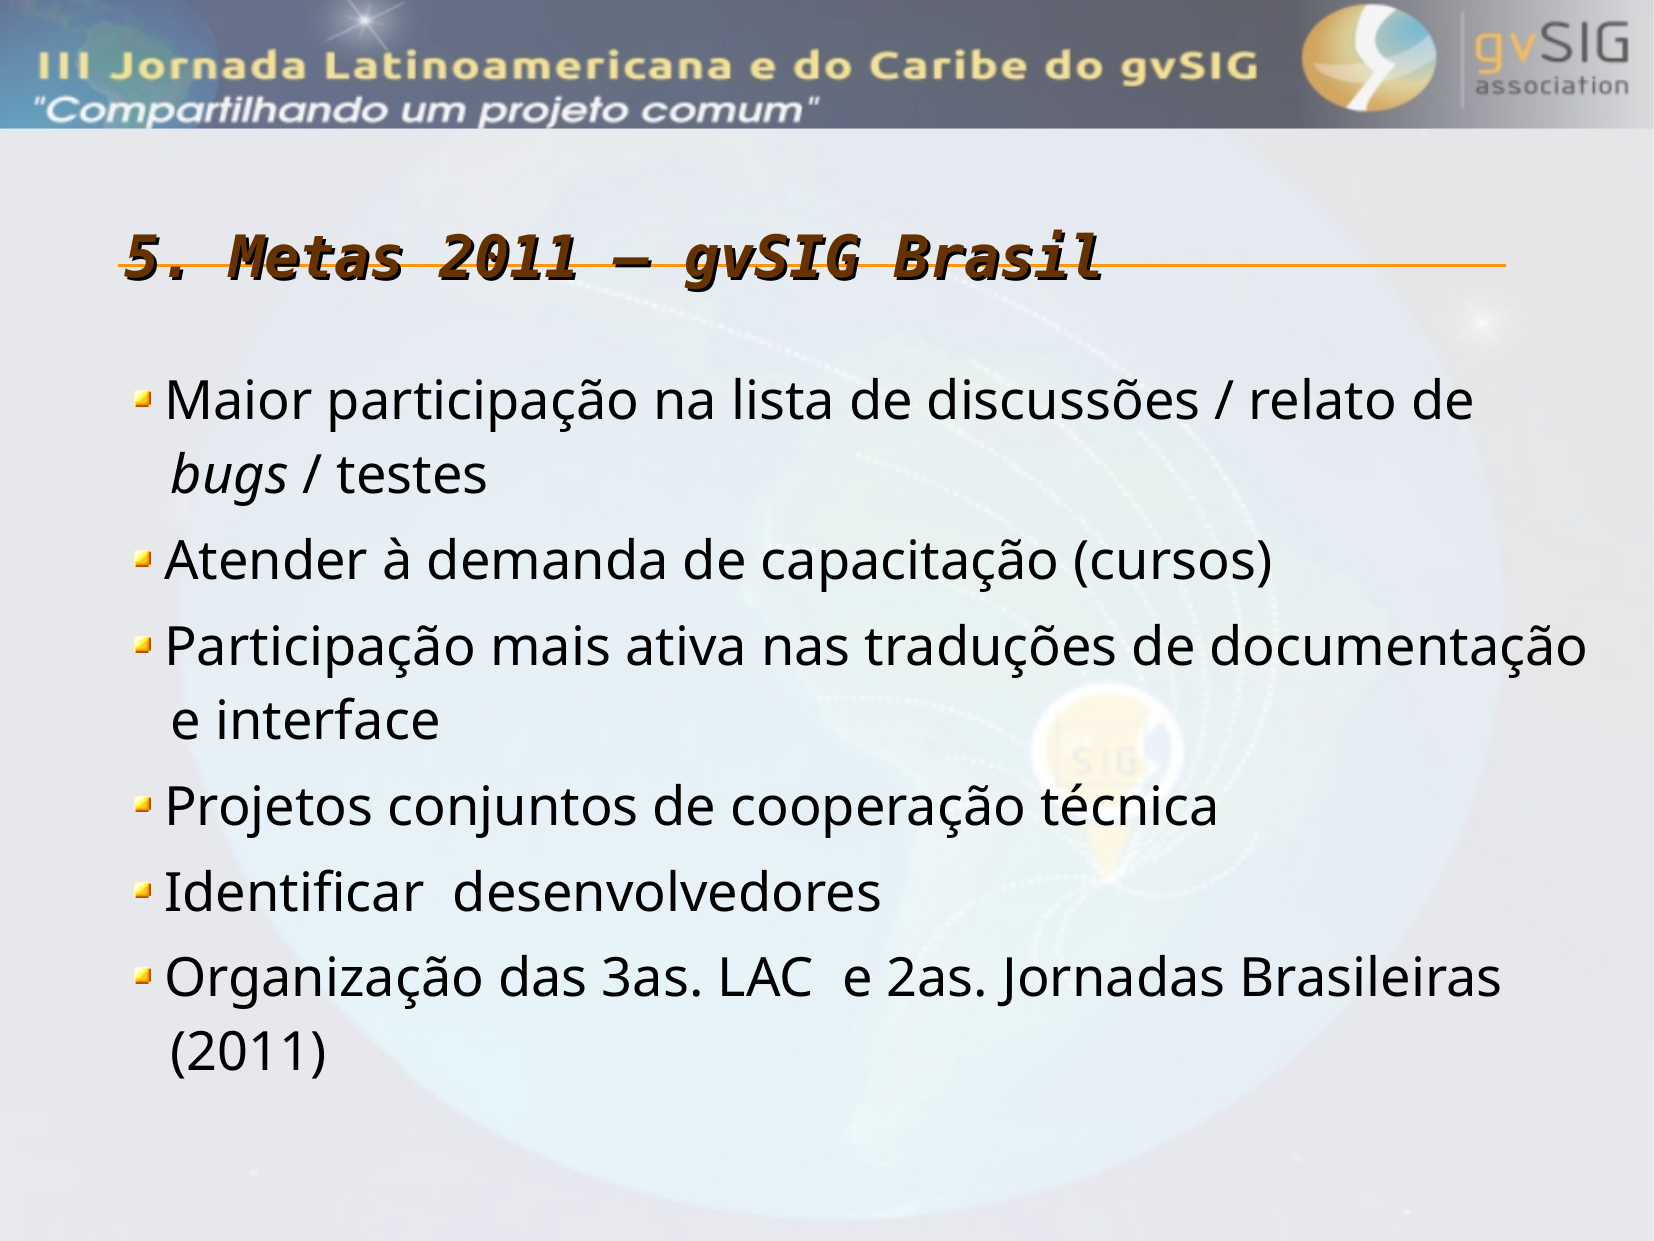

5. Metas 2011 – gvSIG Brasil
 Maior participação na lista de discussões / relato de bugs / testes
 Atender à demanda de capacitação (cursos)
 Participação mais ativa nas traduções de documentação e interface
 Projetos conjuntos de cooperação técnica
 Identificar desenvolvedores
 Organização das 3as. LAC e 2as. Jornadas Brasileiras (2011)